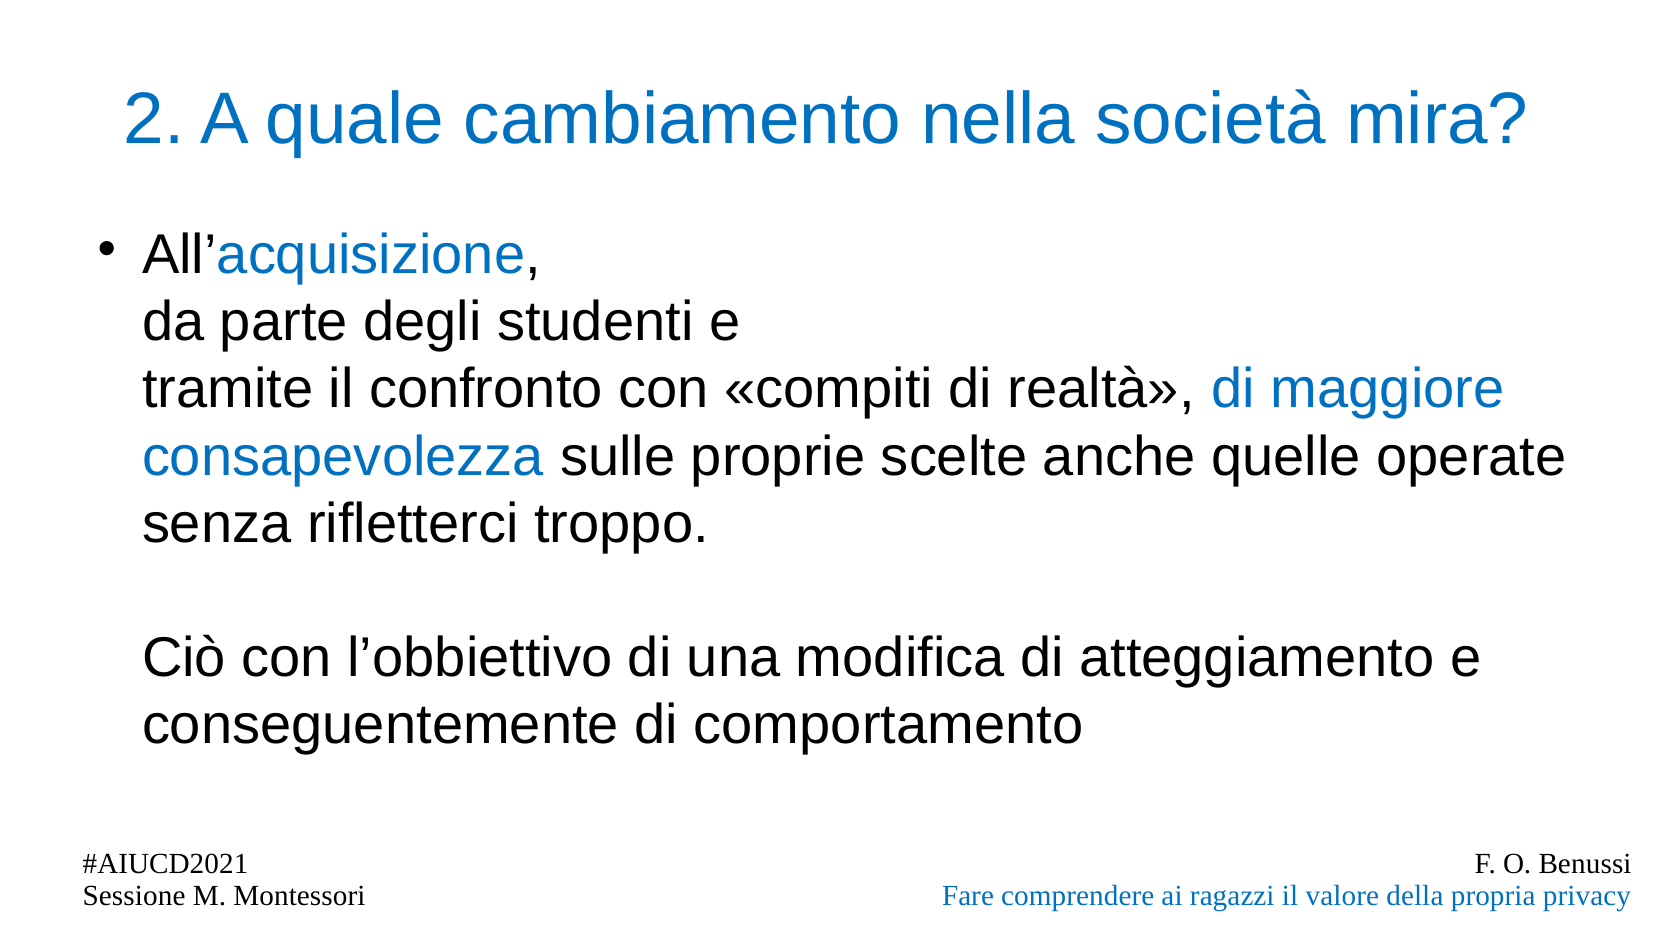

2. A quale cambiamento nella società mira?
All’acquisizione,
da parte degli studenti e
tramite il confronto con «compiti di realtà», di maggiore consapevolezza sulle proprie scelte anche quelle operate senza rifletterci troppo.
Ciò con l’obbiettivo di una modifica di atteggiamento e conseguentemente di comportamento
F. O. Benussi
Fare comprendere ai ragazzi il valore della propria privacy